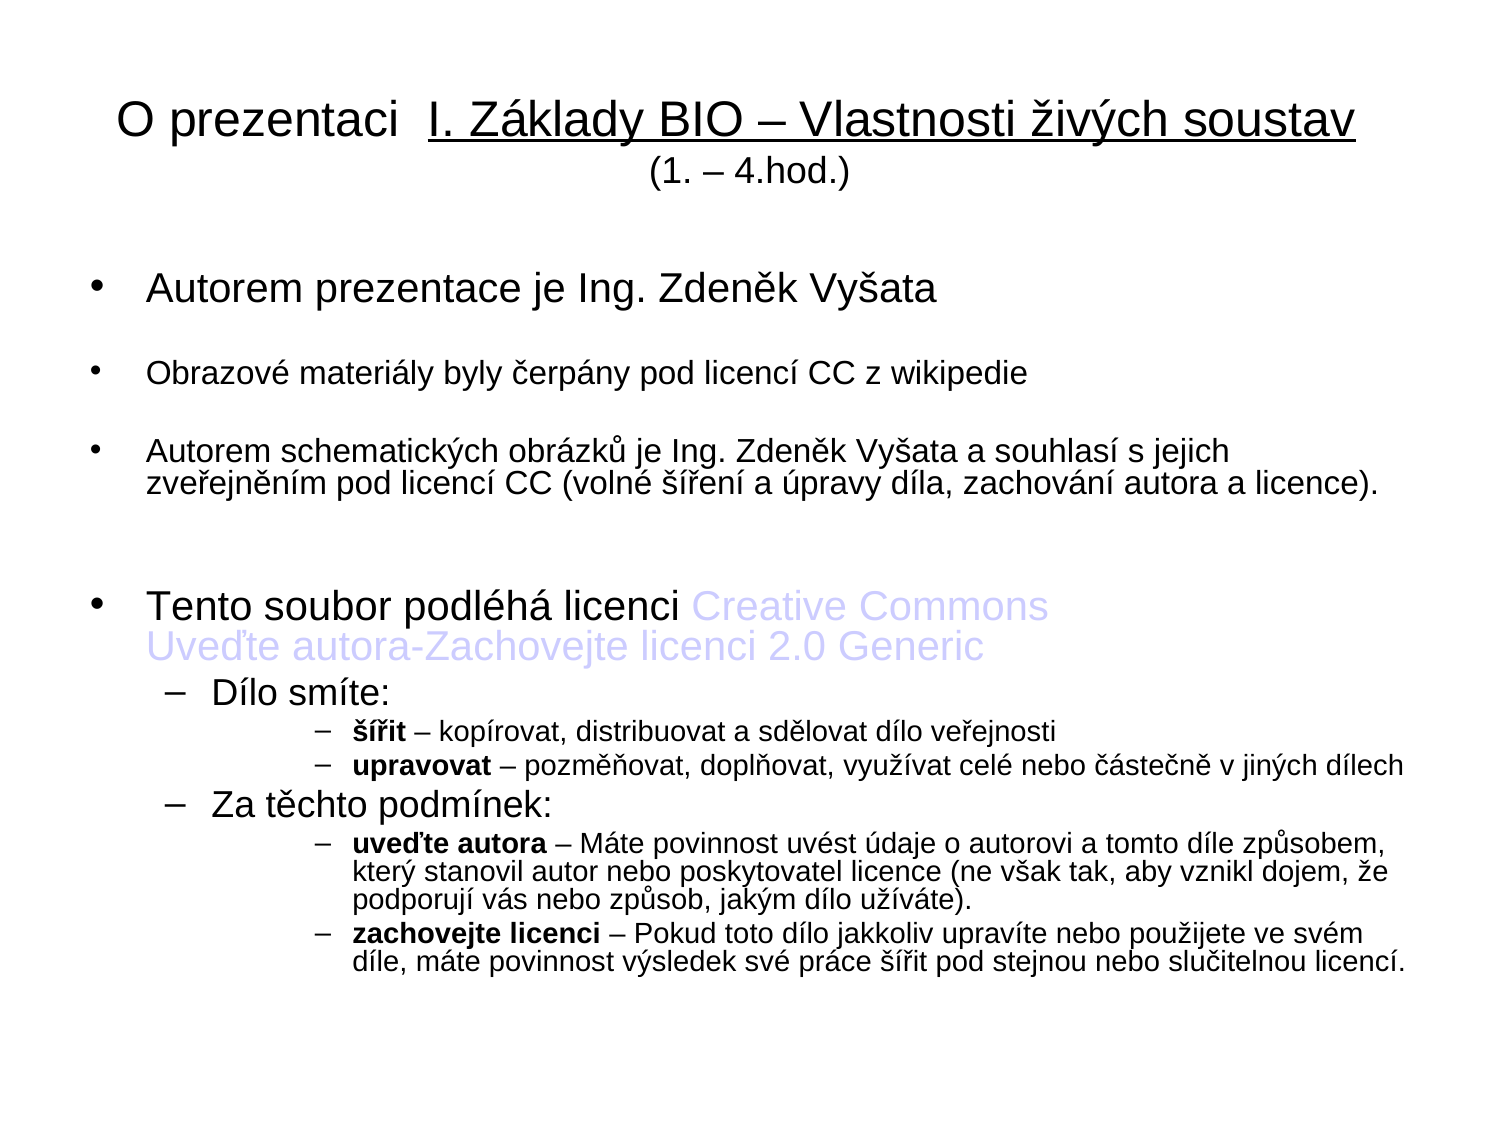

# O prezentaci I. Základy BIO – Vlastnosti živých soustav (1. – 4.hod.)
Autorem prezentace je Ing. Zdeněk Vyšata
Obrazové materiály byly čerpány pod licencí CC z wikipedie
Autorem schematických obrázků je Ing. Zdeněk Vyšata a souhlasí s jejich zveřejněním pod licencí CC (volné šíření a úpravy díla, zachování autora a licence).
Tento soubor podléhá licenci Creative Commons Uveďte autora-Zachovejte licenci 2.0 Generic
Dílo smíte:
šířit – kopírovat, distribuovat a sdělovat dílo veřejnosti
upravovat – pozměňovat, doplňovat, využívat celé nebo částečně v jiných dílech
Za těchto podmínek:
uveďte autora – Máte povinnost uvést údaje o autorovi a tomto díle způsobem, který stanovil autor nebo poskytovatel licence (ne však tak, aby vznikl dojem, že podporují vás nebo způsob, jakým dílo užíváte).
zachovejte licenci – Pokud toto dílo jakkoliv upravíte nebo použijete ve svém díle, máte povinnost výsledek své práce šířit pod stejnou nebo slučitelnou licencí.